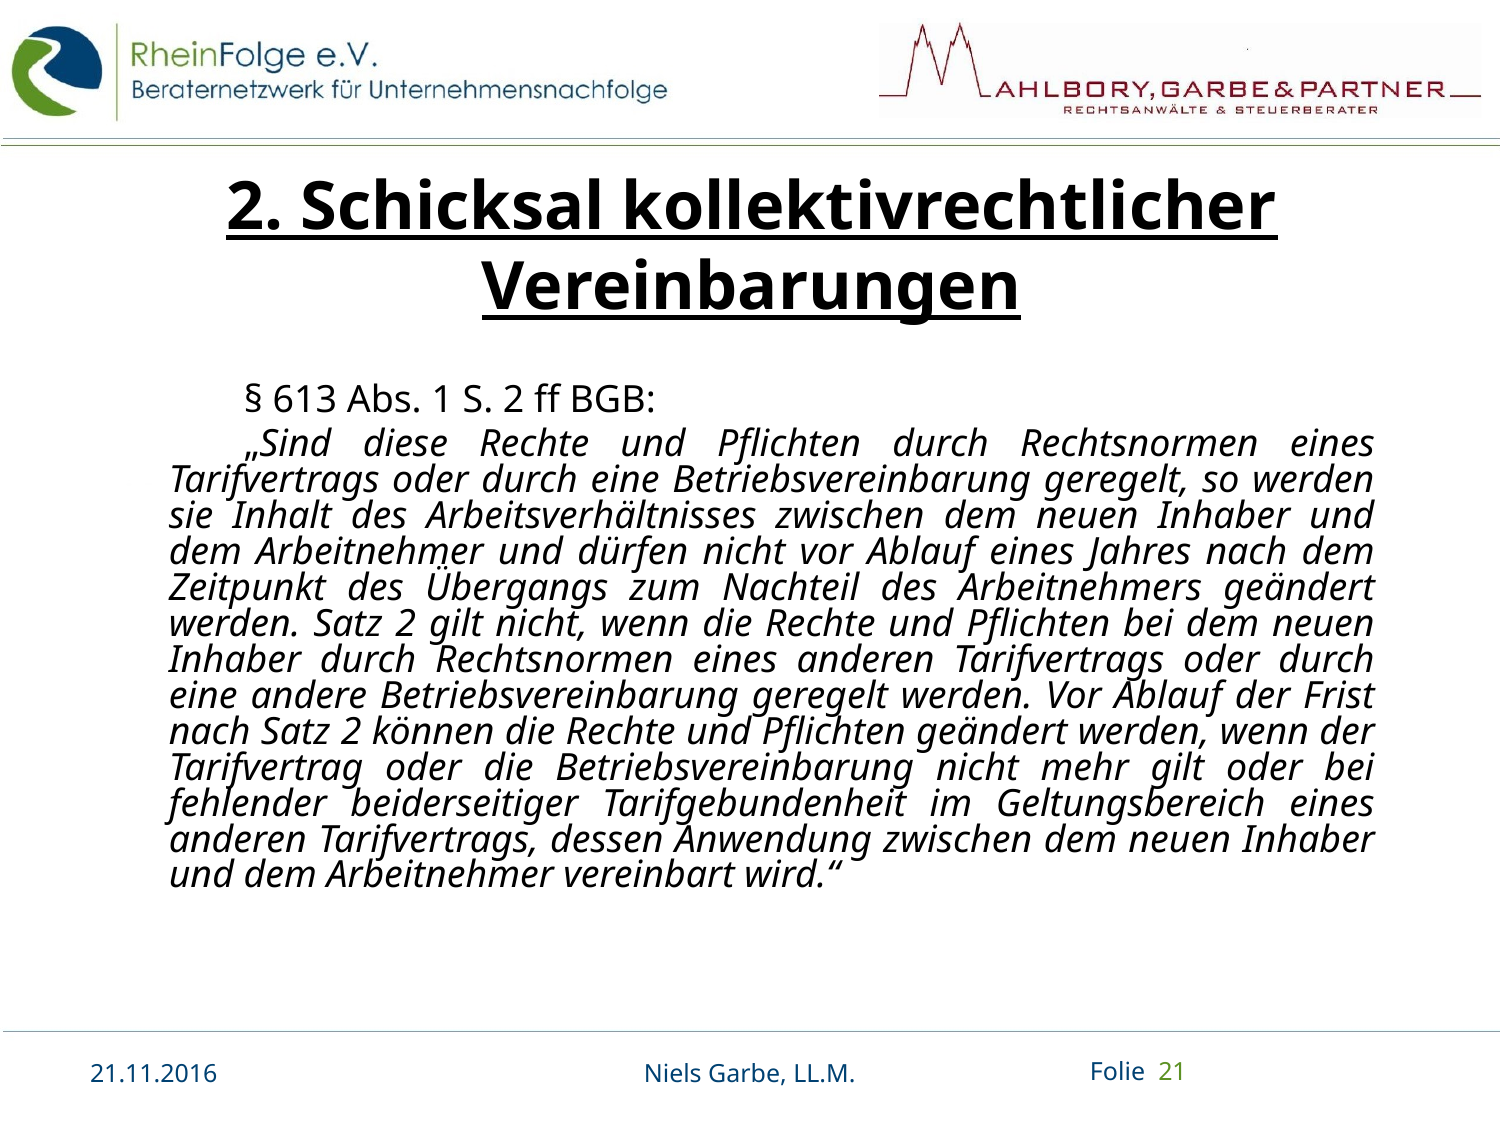

# 2. Schicksal kollektivrechtlicher Vereinbarungen
	§ 613 Abs. 1 S. 2 ff BGB:
	„Sind diese Rechte und Pflichten durch Rechtsnormen eines Tarifvertrags oder durch eine Betriebsvereinbarung geregelt, so werden sie Inhalt des Arbeitsverhältnisses zwischen dem neuen Inhaber und dem Arbeitnehmer und dürfen nicht vor Ablauf eines Jahres nach dem Zeitpunkt des Übergangs zum Nachteil des Arbeitnehmers geändert werden. Satz 2 gilt nicht, wenn die Rechte und Pflichten bei dem neuen Inhaber durch Rechtsnormen eines anderen Tarifvertrags oder durch eine andere Betriebsvereinbarung geregelt werden. Vor Ablauf der Frist nach Satz 2 können die Rechte und Pflichten geändert werden, wenn der Tarifvertrag oder die Betriebsvereinbarung nicht mehr gilt oder bei fehlender beiderseitiger Tarifgebundenheit im Geltungsbereich eines anderen Tarifvertrags, dessen Anwendung zwischen dem neuen Inhaber und dem Arbeitnehmer vereinbart wird.“
21.11.2016
Niels Garbe, LL.M.
Folie